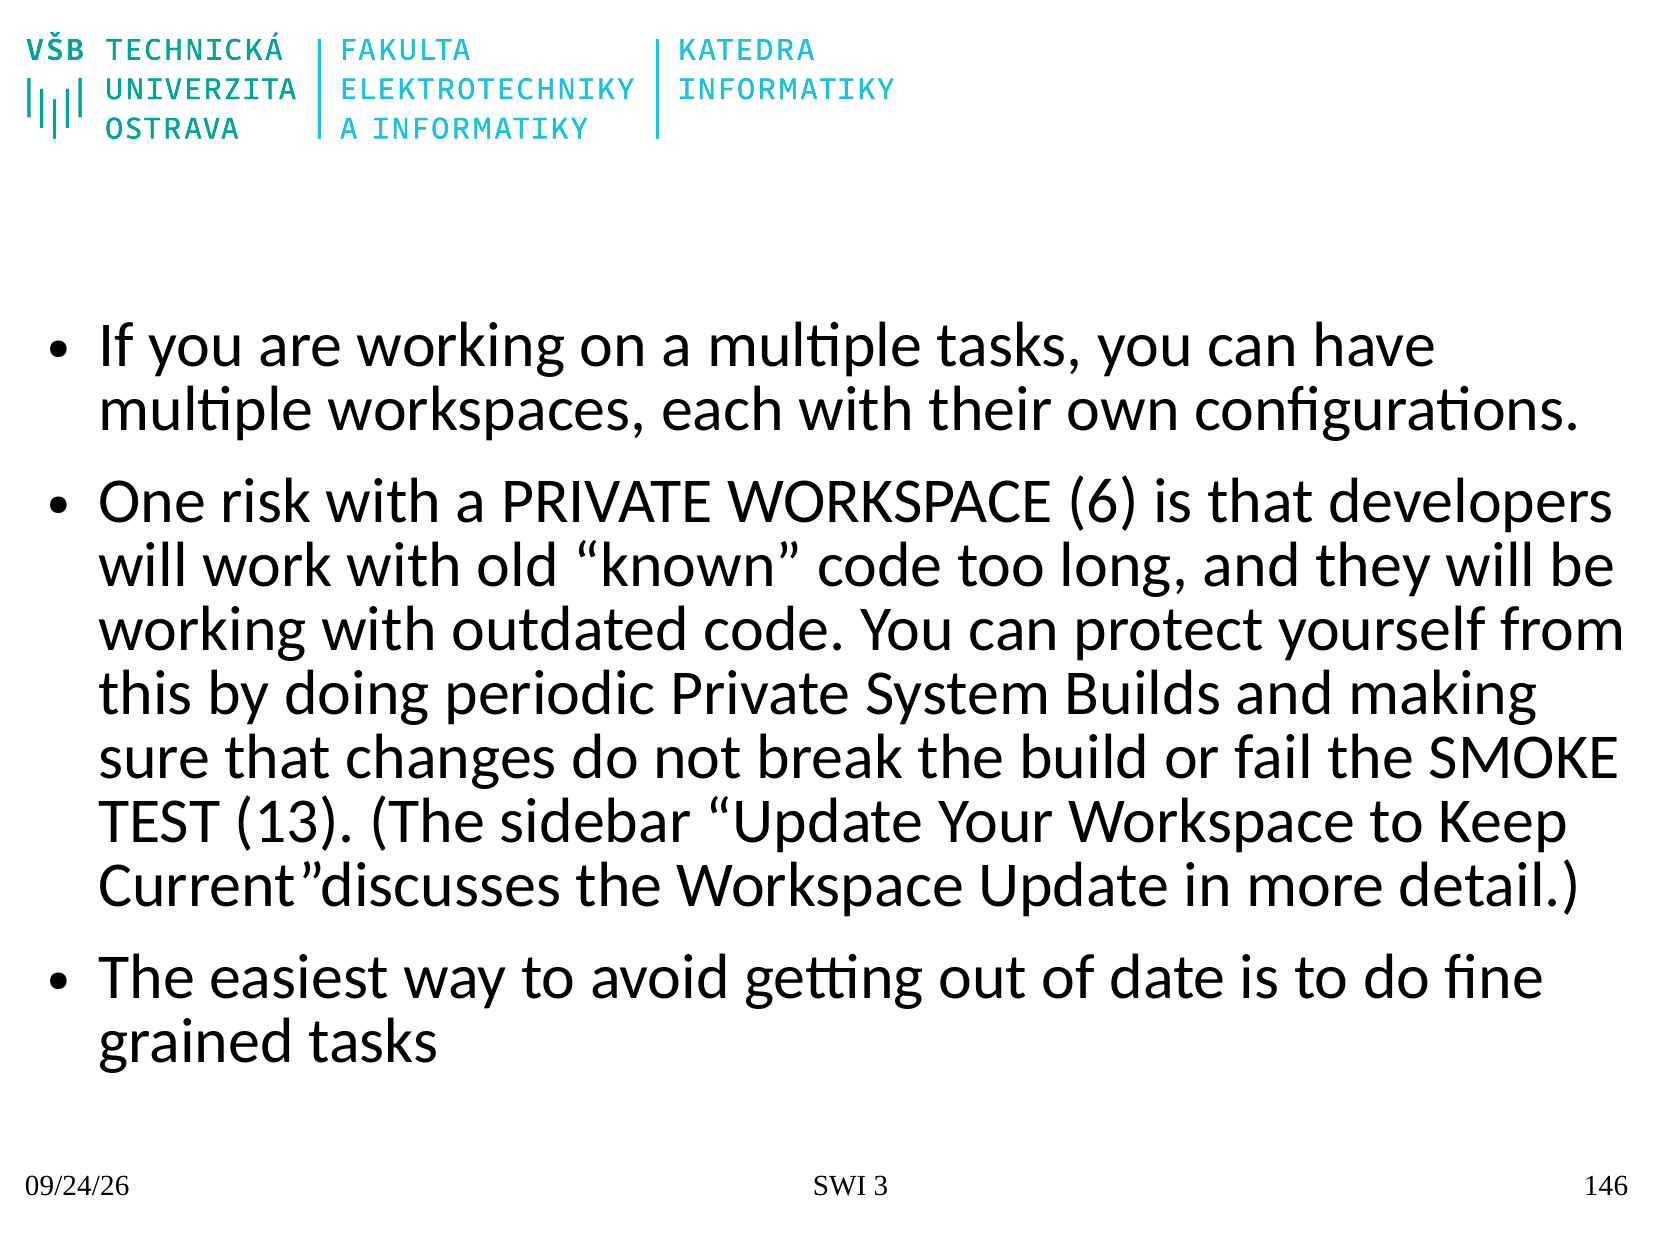

#
If you are working on a multiple tasks, you can have multiple workspaces, each with their own configurations.
One risk with a PRIVATE WORKSPACE (6) is that developers will work with old “known” code too long, and they will be working with outdated code. You can protect yourself from this by doing periodic Private System Builds and making sure that changes do not break the build or fail the SMOKE TEST (13). (The sidebar “Update Your Workspace to Keep Current”discusses the Workspace Update in more detail.)
The easiest way to avoid getting out of date is to do fine grained tasks
SWI 3
146